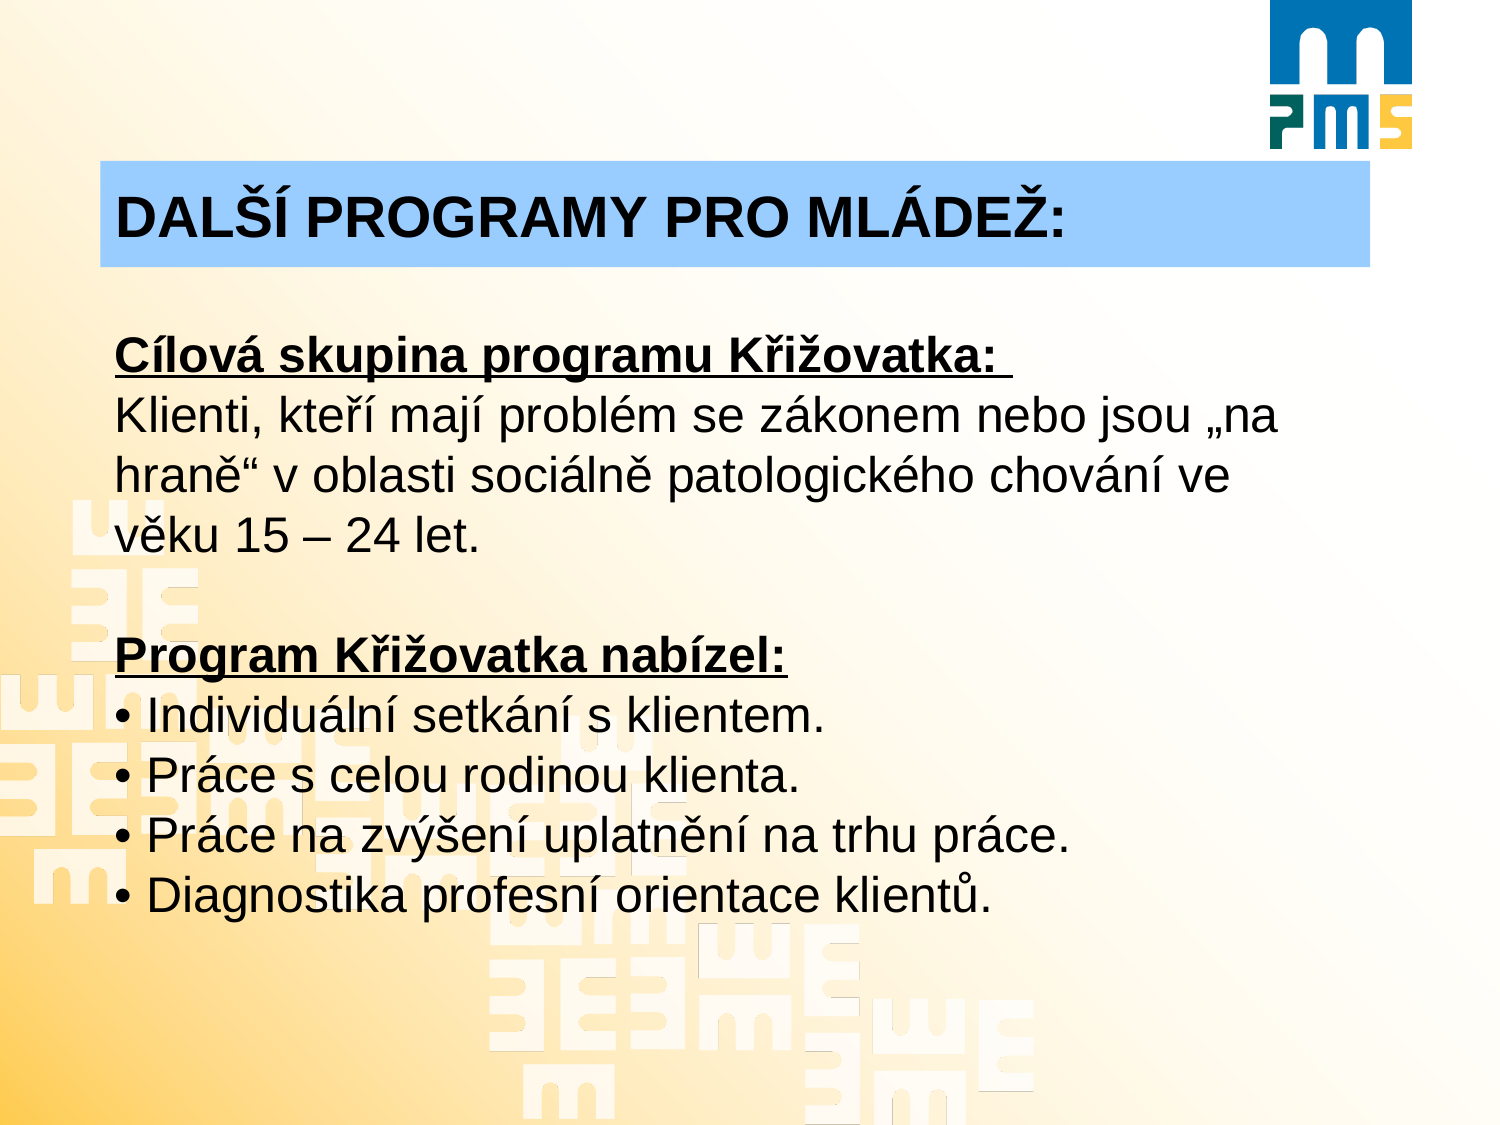

# DALŠÍ PROGRAMY PRO MLÁDEŽ:
Cílová skupina programu Křižovatka:
Klienti, kteří mají problém se zákonem nebo jsou „na hraně“ v oblasti sociálně patologického chování ve věku 15 – 24 let.
Program Křižovatka nabízel:
• Individuální setkání s klientem.
• Práce s celou rodinou klienta.
• Práce na zvýšení uplatnění na trhu práce.
• Diagnostika profesní orientace klientů.